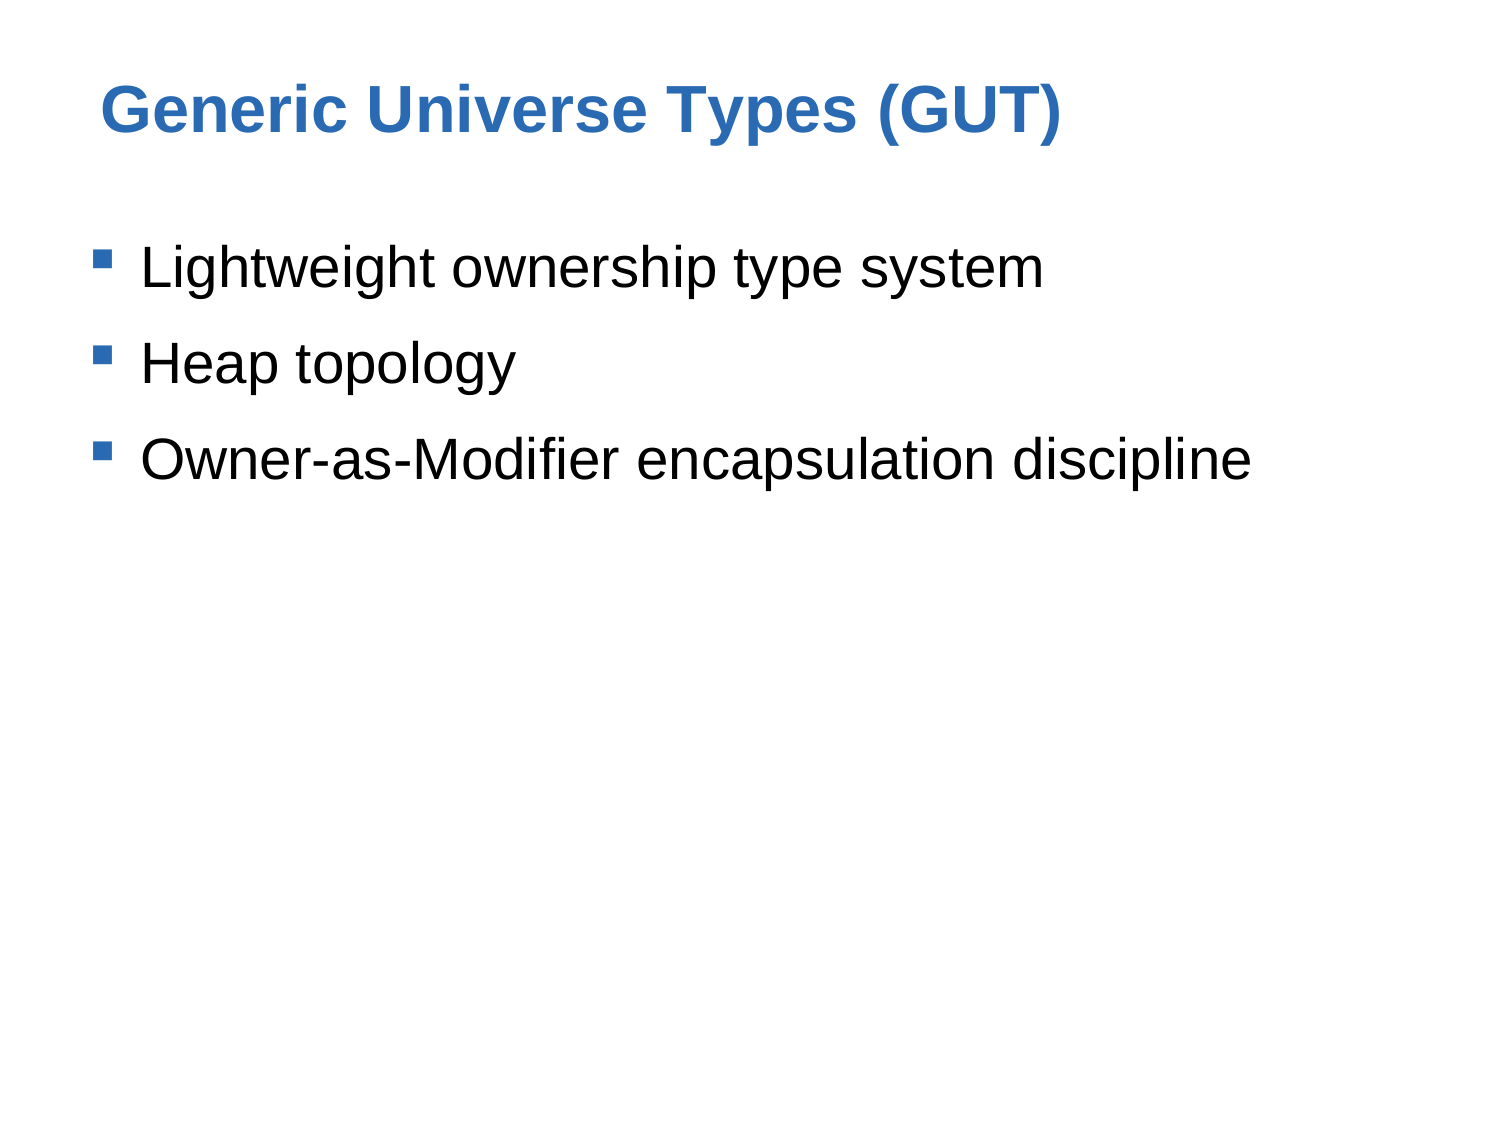

# Generic Universe Types (GUT)
Lightweight ownership type system
Heap topology
Owner-as-Modifier encapsulation discipline